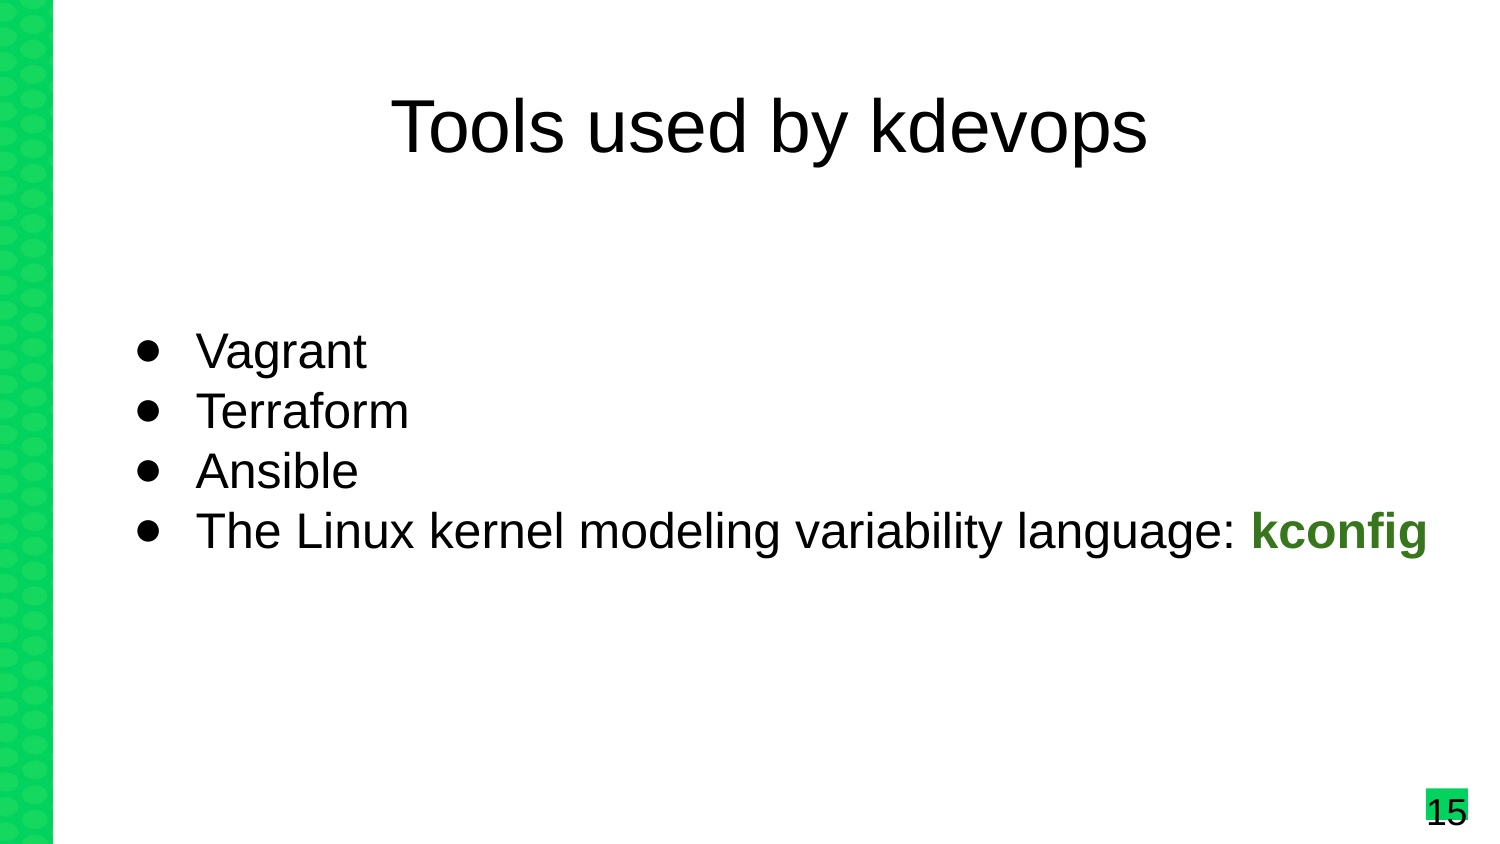

Tools used by kdevops
Vagrant
Terraform
Ansible
The Linux kernel modeling variability language: kconfig